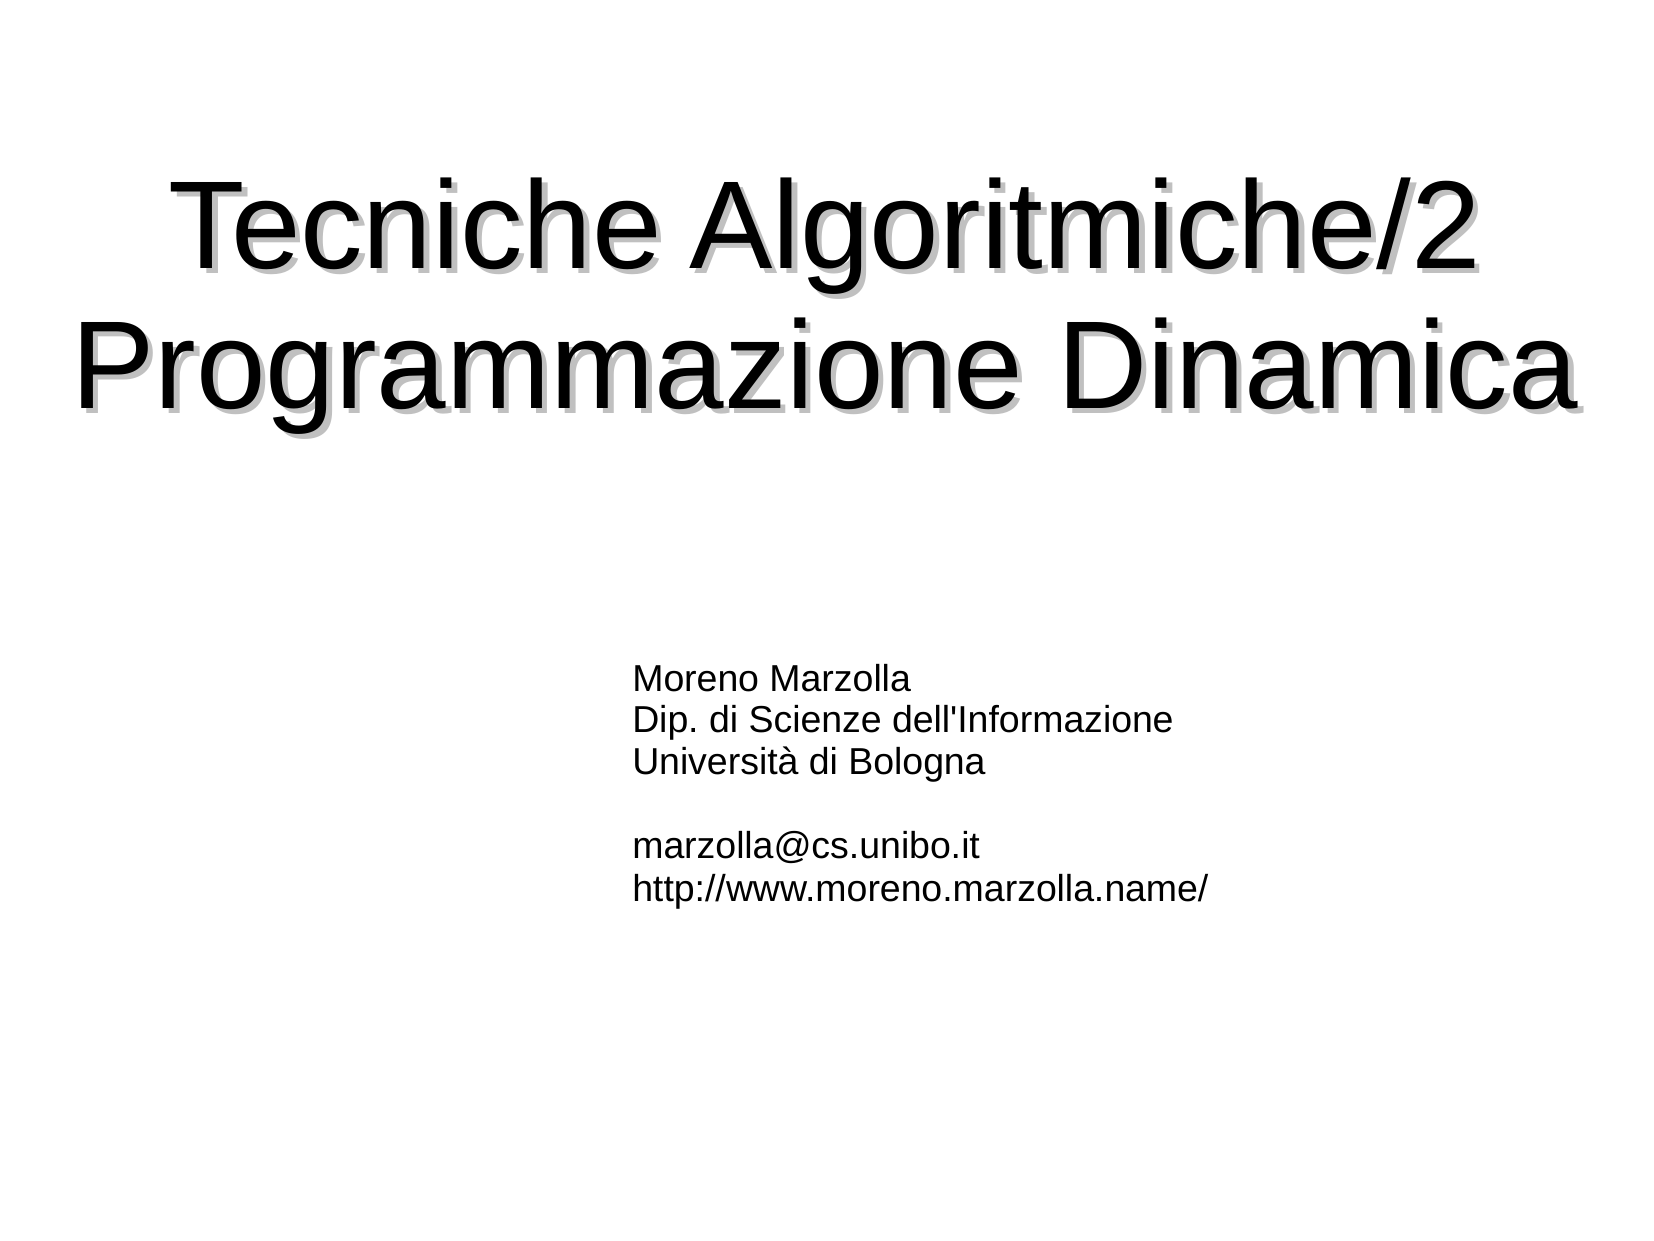

Tecniche Algoritmiche/2
Programmazione Dinamica
Moreno Marzolla
Dip. di Scienze dell'Informazione
Università di Bologna
marzolla@cs.unibo.it
http://www.moreno.marzolla.name/